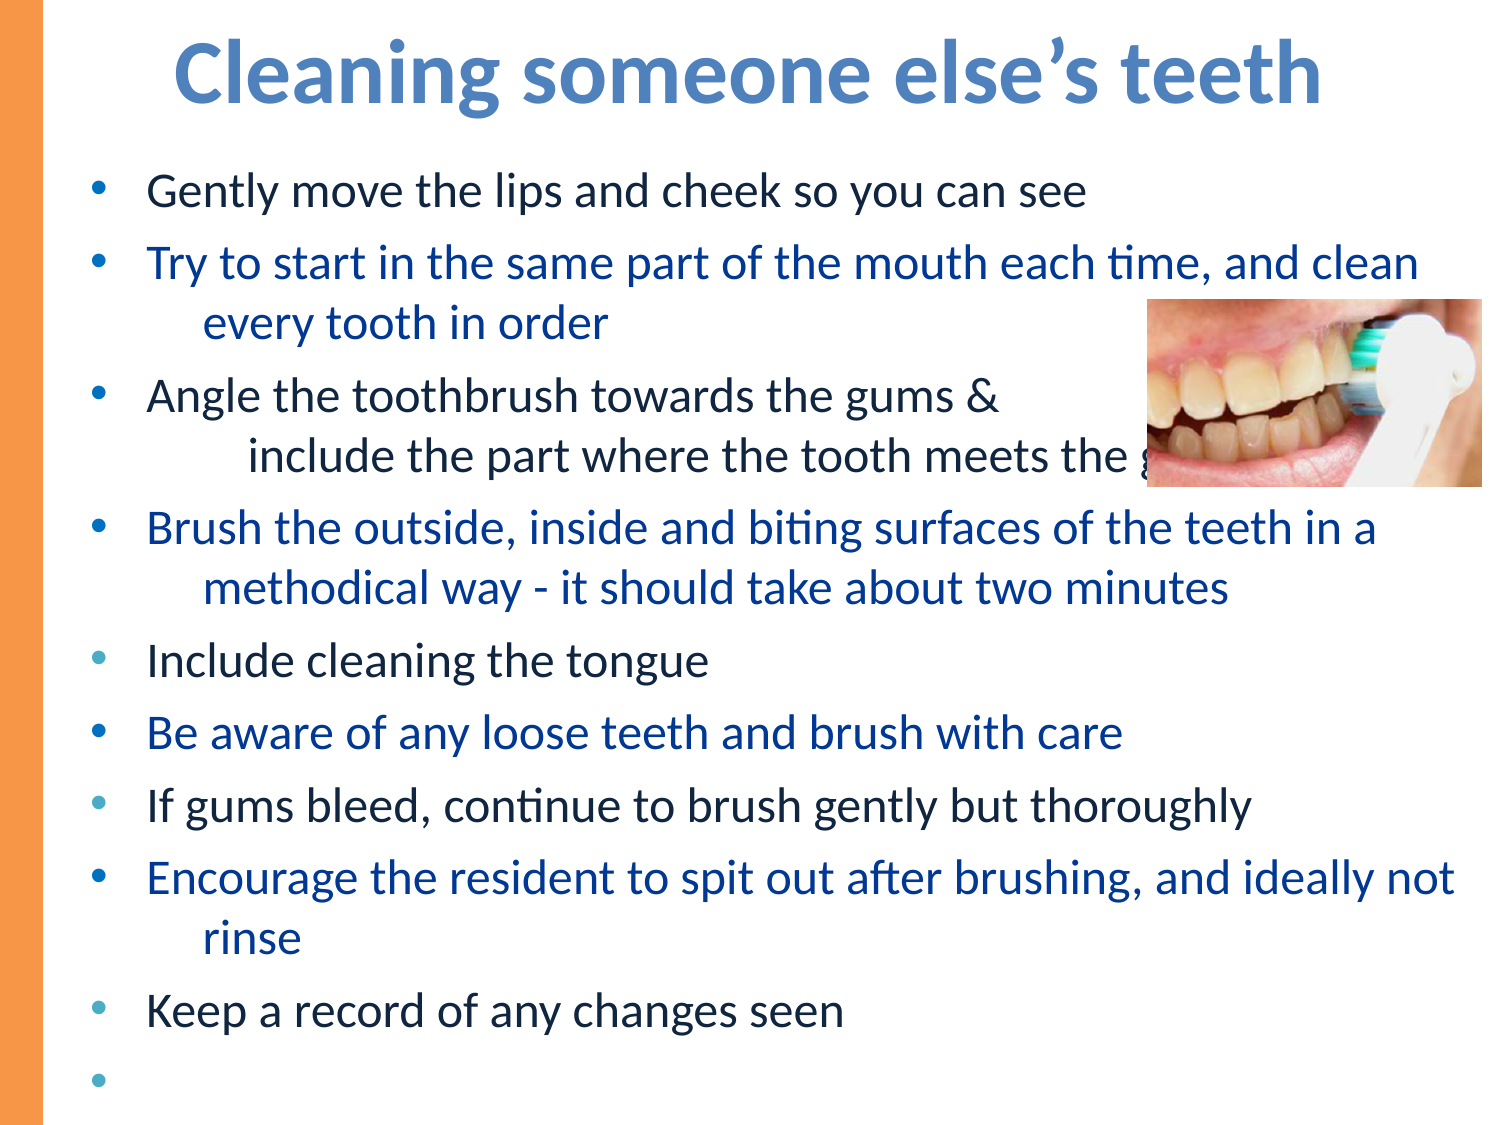

# Cleaning someone else’s teeth
Gently move the lips and cheek so you can see
Try to start in the same part of the mouth each time, and clean every tooth in order
Angle the toothbrush towards the gums & include the part where the tooth meets the gum
Brush the outside, inside and biting surfaces of the teeth in a methodical way - it should take about two minutes
Include cleaning the tongue
Be aware of any loose teeth and brush with care
If gums bleed, continue to brush gently but thoroughly
Encourage the resident to spit out after brushing, and ideally not rinse
Keep a record of any changes seen